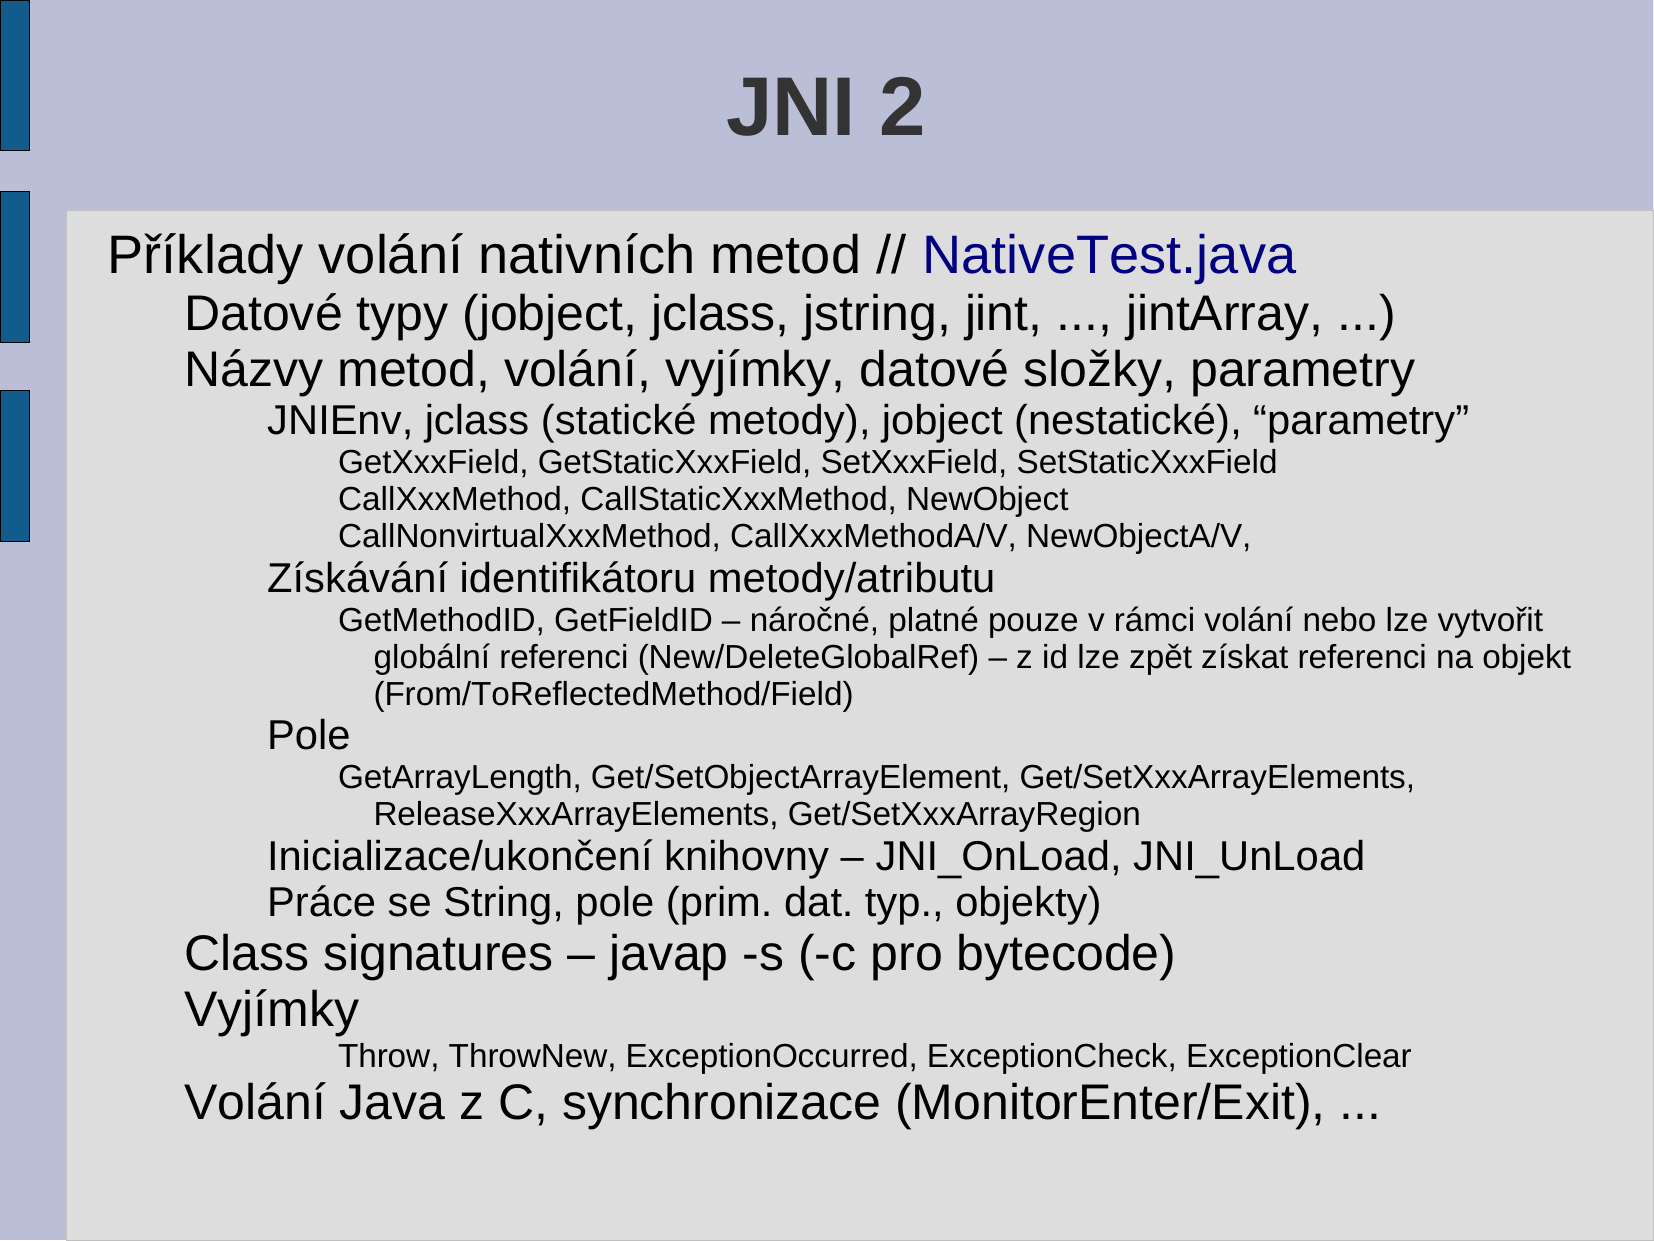

# JNI 2
Příklady volání nativních metod // NativeTest.java
Datové typy (jobject, jclass, jstring, jint, ..., jintArray, ...)
Názvy metod, volání, vyjímky, datové složky, parametry
JNIEnv, jclass (statické metody), jobject (nestatické), “parametry”
GetXxxField, GetStaticXxxField, SetXxxField, SetStaticXxxField
CallXxxMethod, CallStaticXxxMethod, NewObject
CallNonvirtualXxxMethod, CallXxxMethodA/V, NewObjectA/V,
Získávání identifikátoru metody/atributu
GetMethodID, GetFieldID – náročné, platné pouze v rámci volání nebo lze vytvořit globální referenci (New/DeleteGlobalRef) – z id lze zpět získat referenci na objekt (From/ToReflectedMethod/Field)
Pole
GetArrayLength, Get/SetObjectArrayElement, Get/SetXxxArrayElements, ReleaseXxxArrayElements, Get/SetXxxArrayRegion
Inicializace/ukončení knihovny – JNI_OnLoad, JNI_UnLoad
Práce se String, pole (prim. dat. typ., objekty)
Class signatures – javap -s (-c pro bytecode)
Vyjímky
Throw, ThrowNew, ExceptionOccurred, ExceptionCheck, ExceptionClear
Volání Java z C, synchronizace (MonitorEnter/Exit), ...